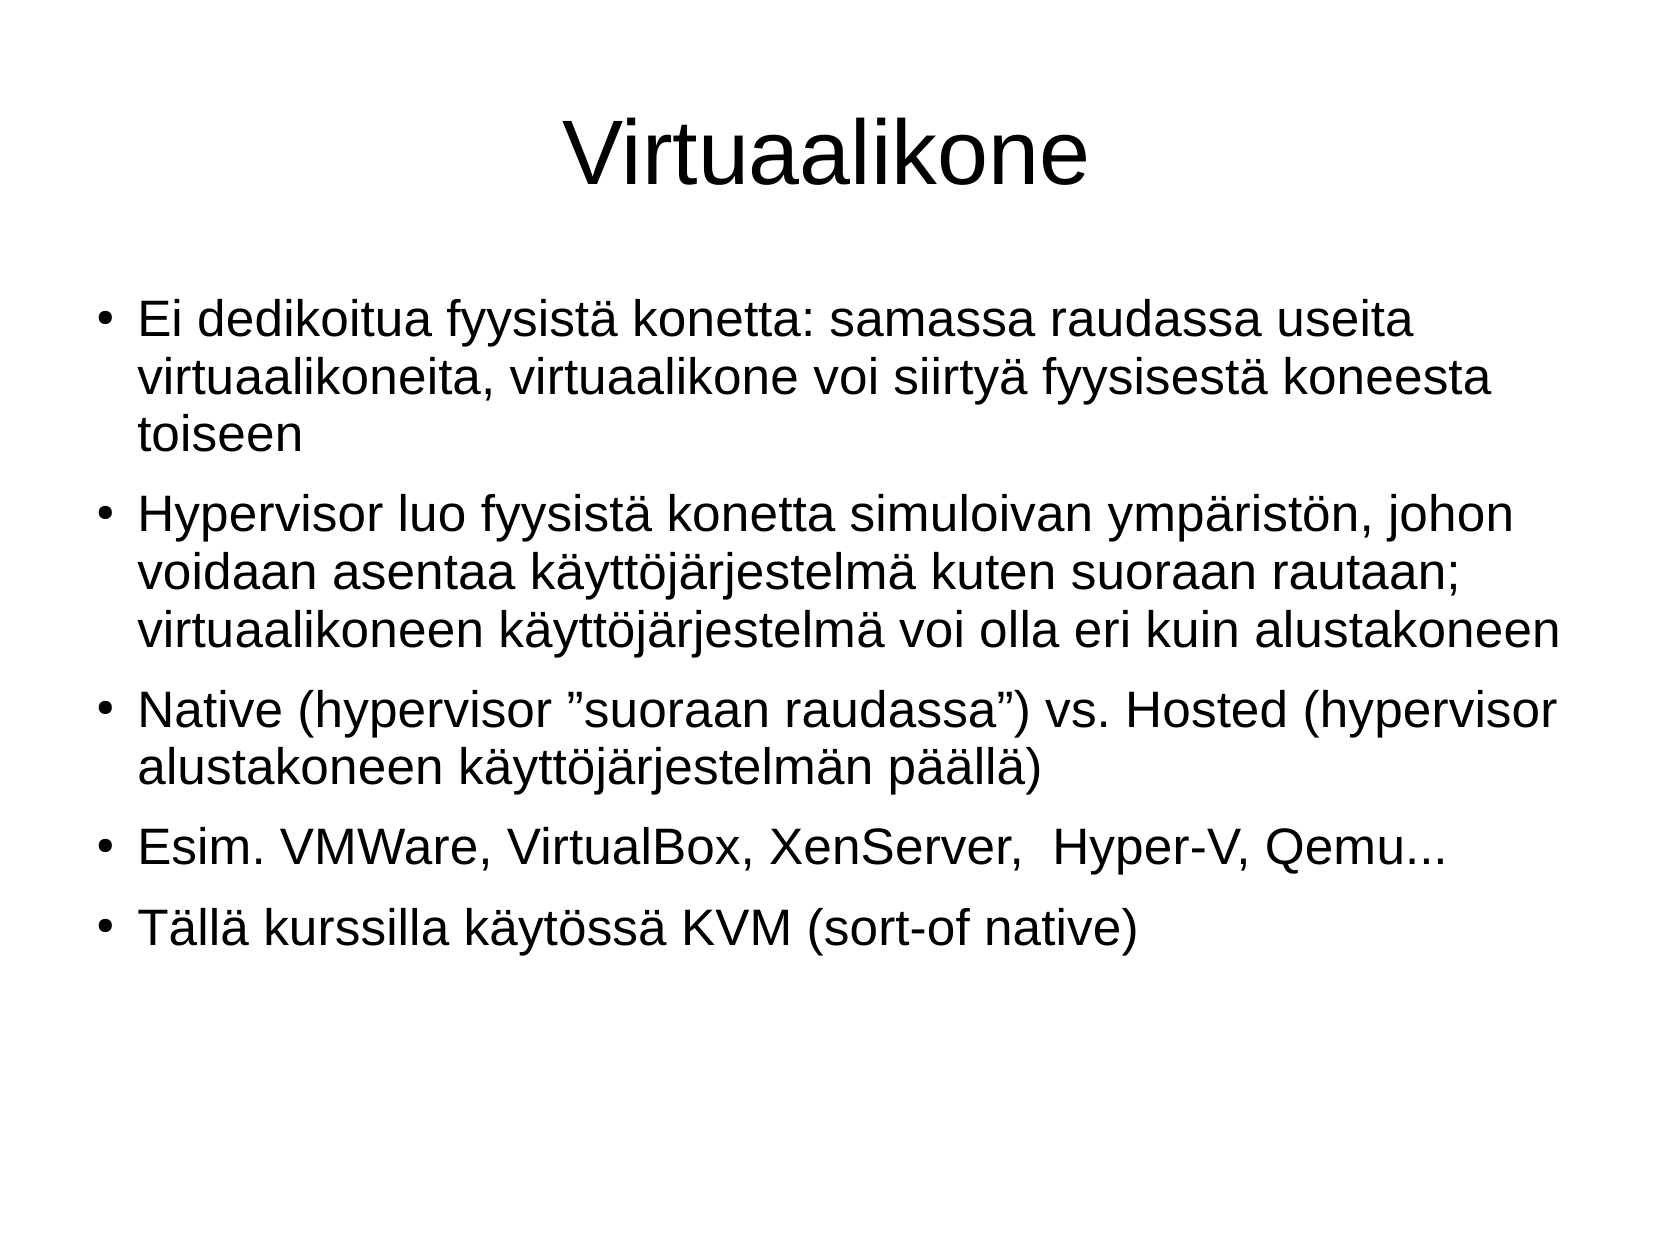

# Virtuaalikone
Ei dedikoitua fyysistä konetta: samassa raudassa useita virtuaalikoneita, virtuaalikone voi siirtyä fyysisestä koneesta toiseen
Hypervisor luo fyysistä konetta simuloivan ympäristön, johon voidaan asentaa käyttöjärjestelmä kuten suoraan rautaan; virtuaalikoneen käyttöjärjestelmä voi olla eri kuin alustakoneen
Native (hypervisor ”suoraan raudassa”) vs. Hosted (hypervisor alustakoneen käyttöjärjestelmän päällä)
Esim. VMWare, VirtualBox, XenServer, Hyper-V, Qemu...
Tällä kurssilla käytössä KVM (sort-of native)